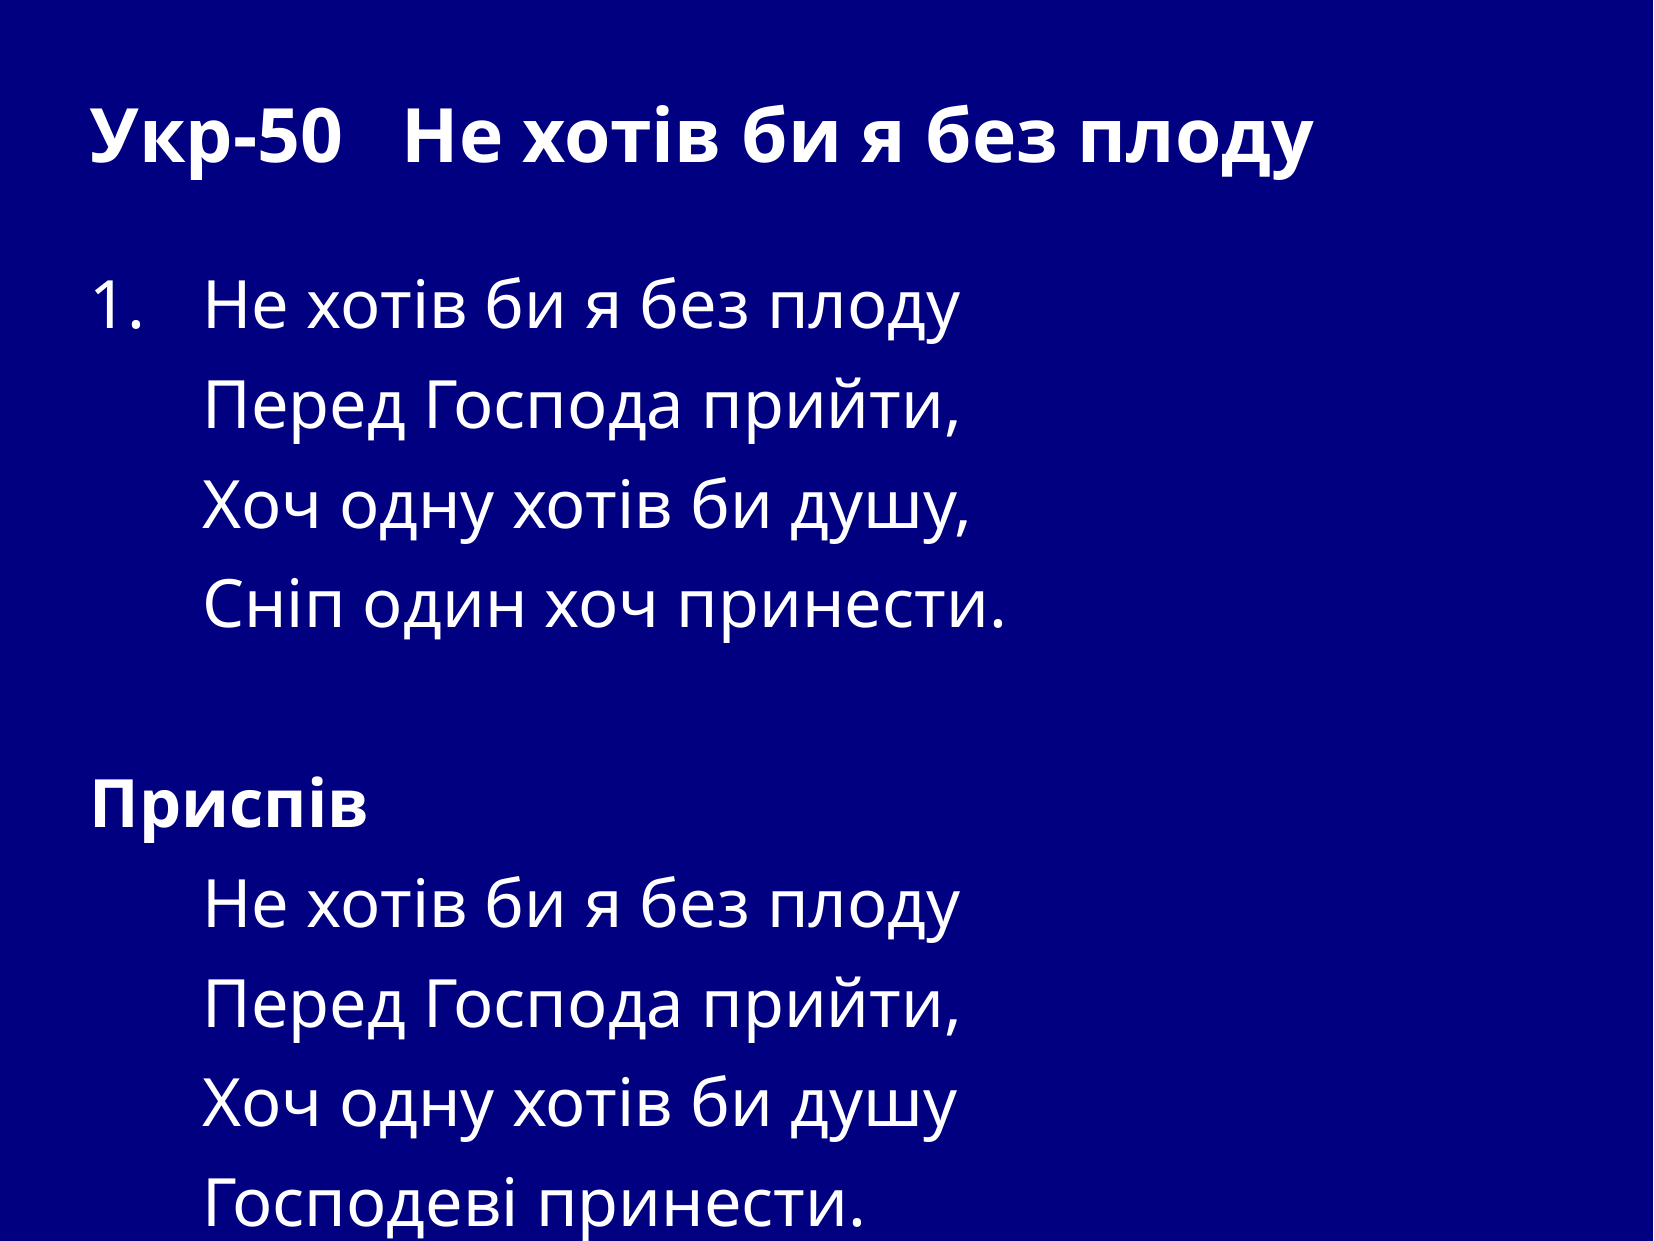

Укр-50 Не хотів би я без плоду
1.	Не хотів би я без плоду
	Перед Господа прийти,
	Хоч одну хотів би душу,
	Сніп один хоч принести.
Приспів
	Не хотів би я без плоду
	Перед Господа прийти,
	Хоч одну хотів би душу
	Господеві принести.